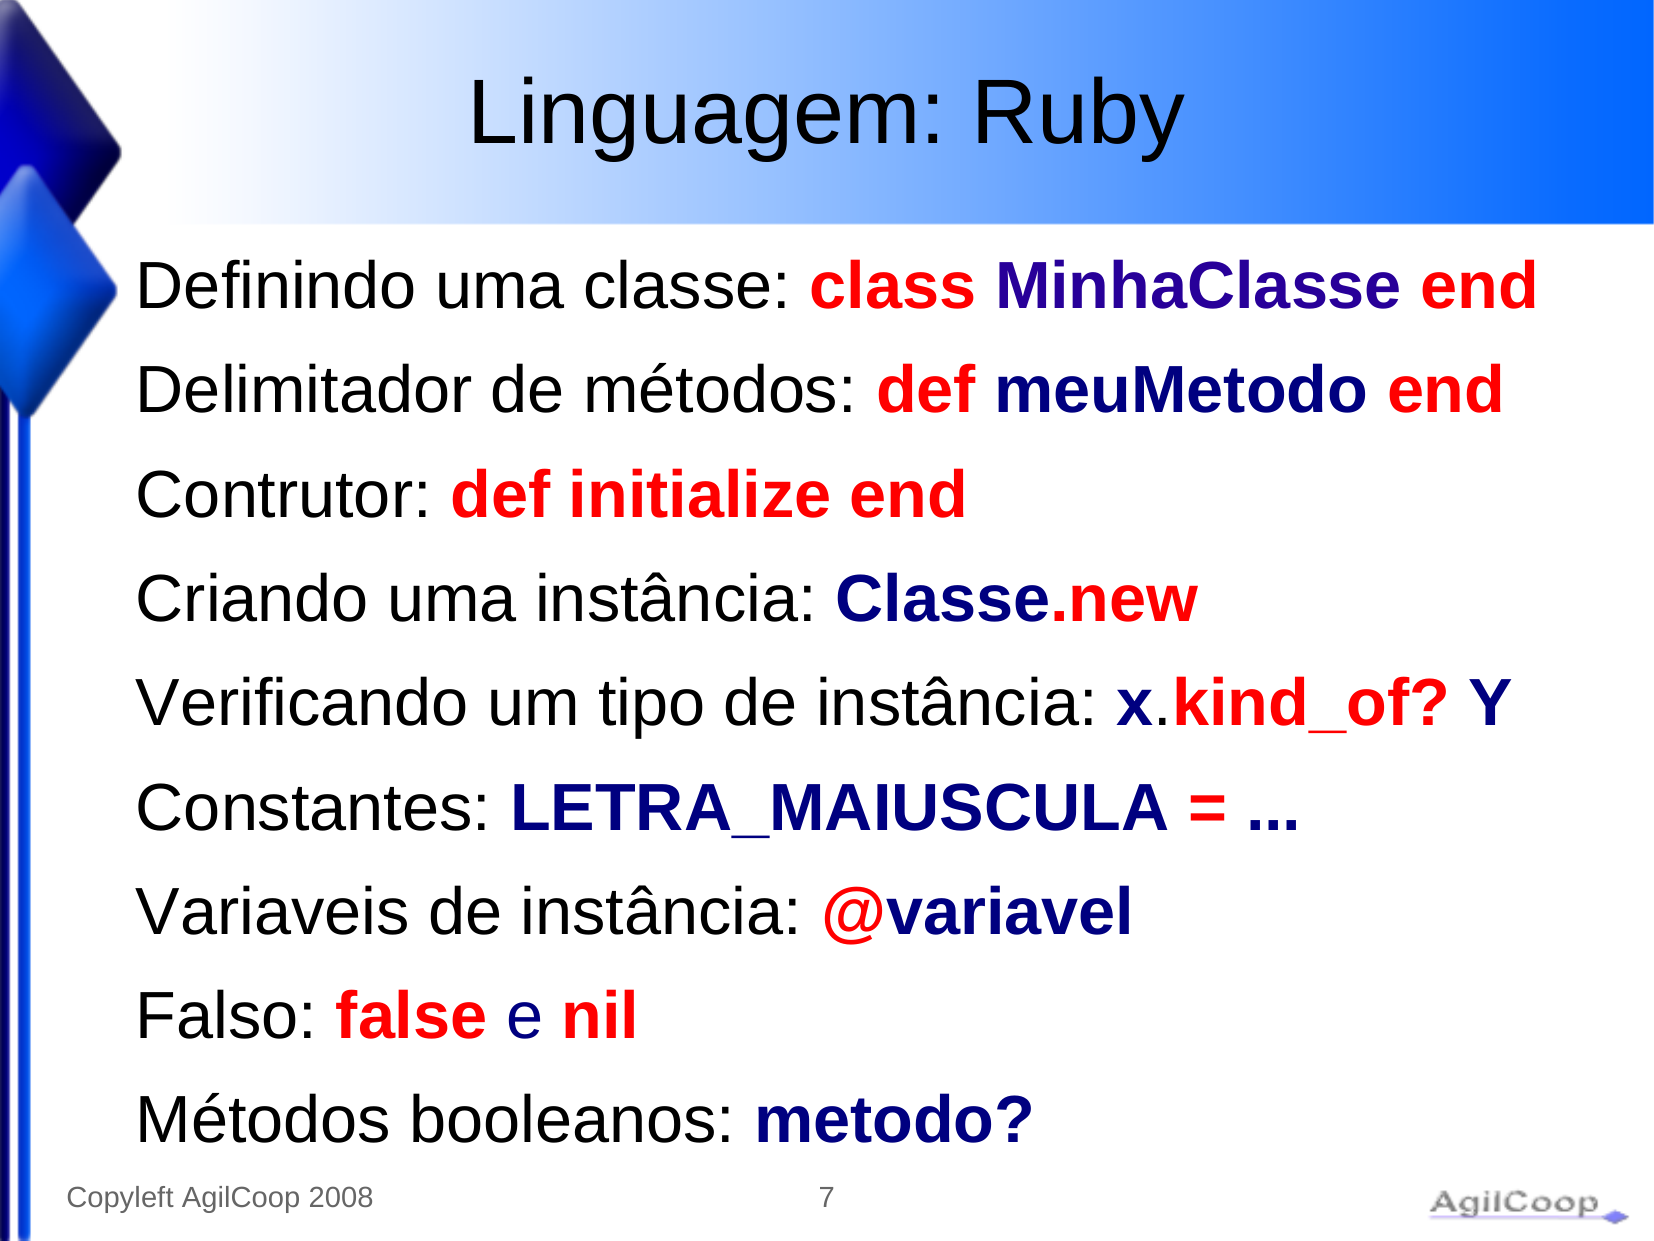

# Linguagem: Ruby
Definindo uma classe: class MinhaClasse end
Delimitador de métodos: def meuMetodo end
Contrutor: def initialize end
Criando uma instância: Classe.new
Verificando um tipo de instância: x.kind_of? Y
Constantes: LETRA_MAIUSCULA = ...
Variaveis de instância: @variavel
Falso: false e nil
Métodos booleanos: metodo?
Copyleft AgilCoop 2008
7